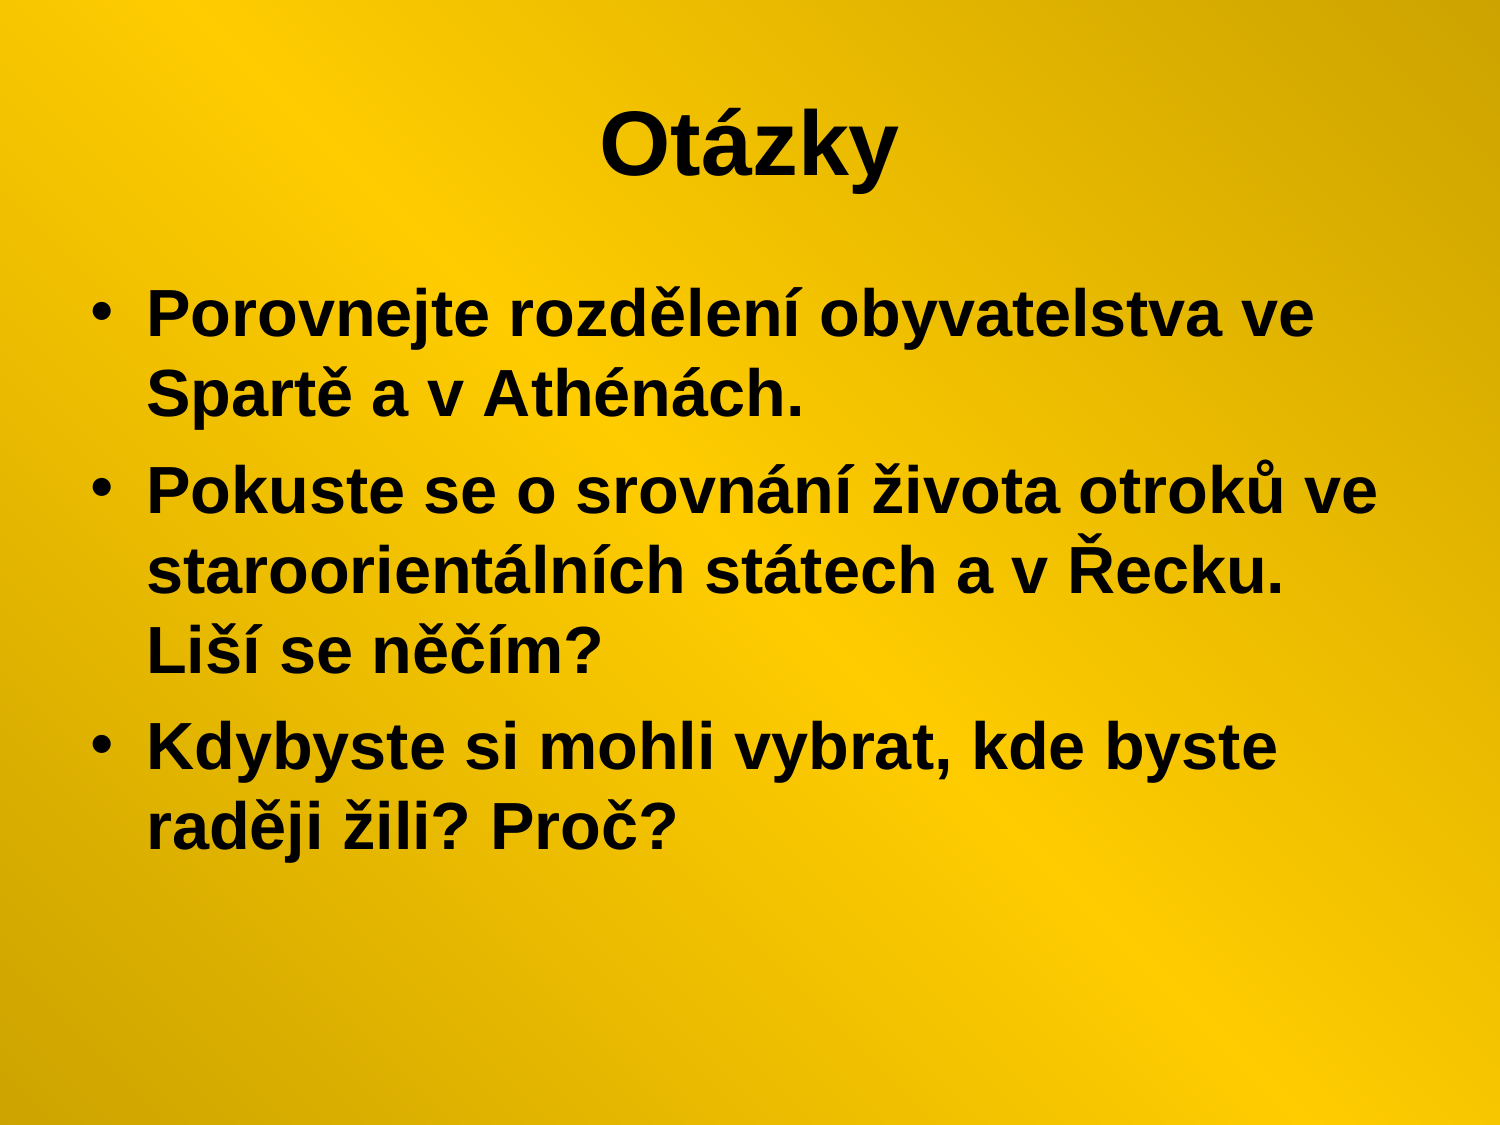

# Otázky
Porovnejte rozdělení obyvatelstva ve Spartě a v Athénách.
Pokuste se o srovnání života otroků ve staroorientálních státech a v Řecku. Liší se něčím?
Kdybyste si mohli vybrat, kde byste raději žili? Proč?